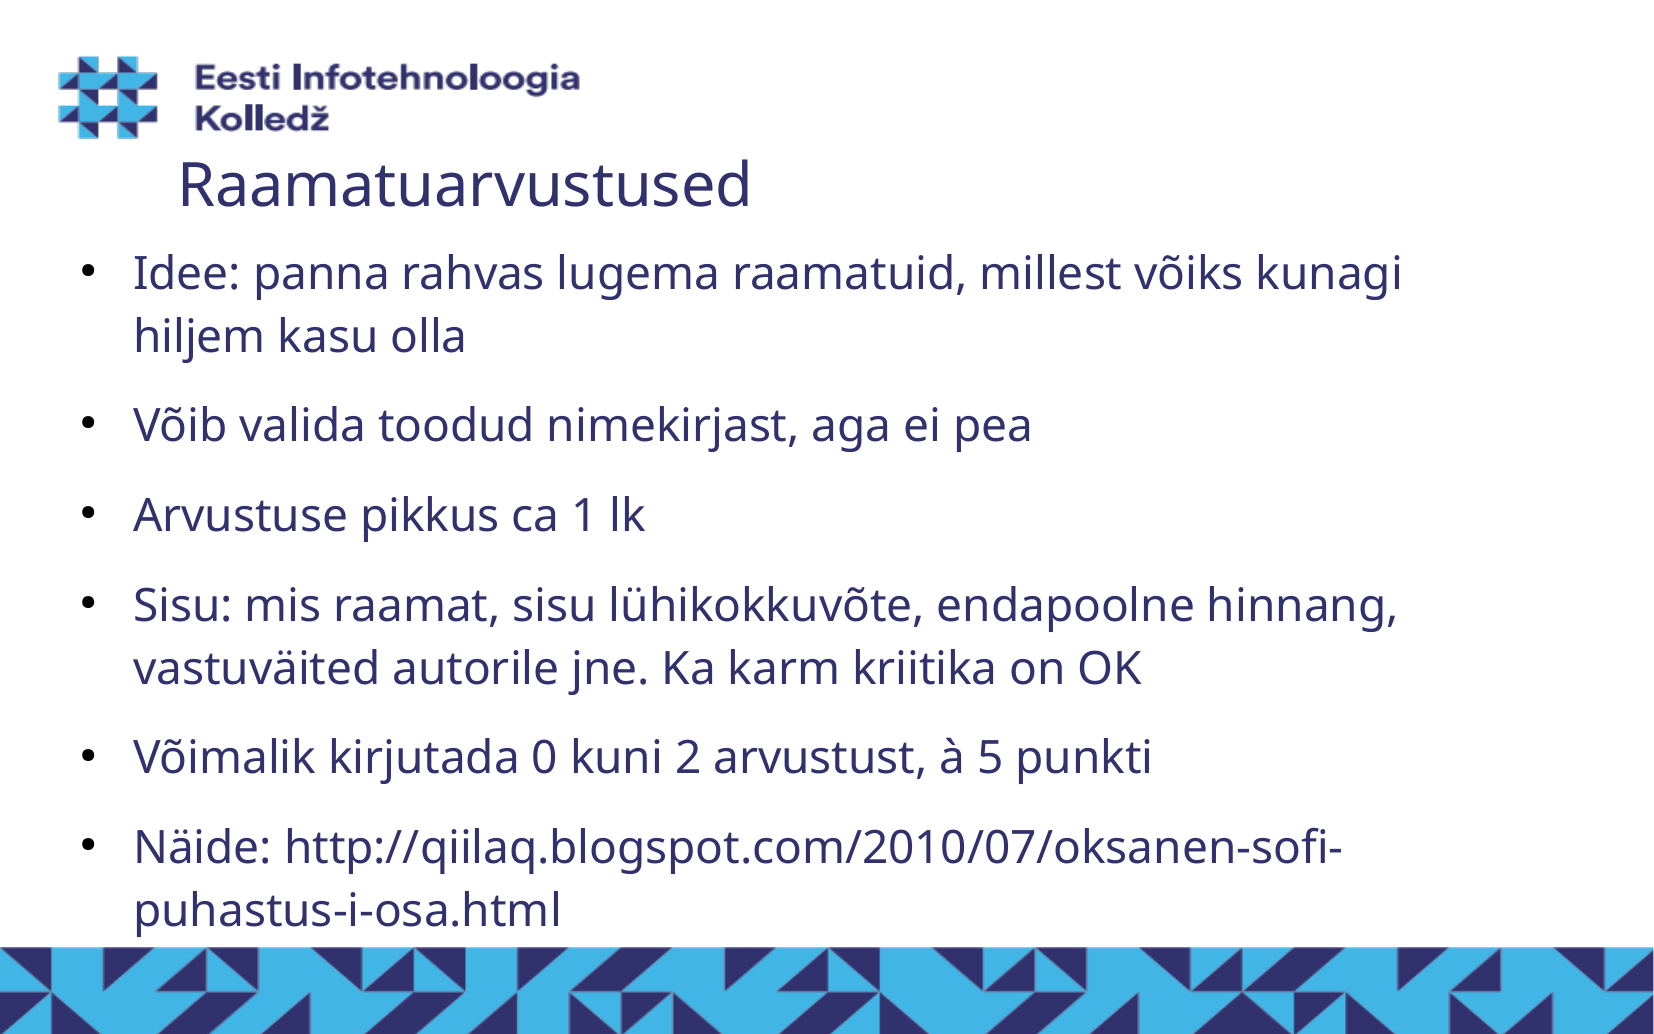

# Raamatuarvustused
Idee: panna rahvas lugema raamatuid, millest võiks kunagi hiljem kasu olla
Võib valida toodud nimekirjast, aga ei pea
Arvustuse pikkus ca 1 lk
Sisu: mis raamat, sisu lühikokkuvõte, endapoolne hinnang, vastuväited autorile jne. Ka karm kriitika on OK
Võimalik kirjutada 0 kuni 2 arvustust, à 5 punkti
Näide: http://qiilaq.blogspot.com/2010/07/oksanen-sofi-puhastus-i-osa.html